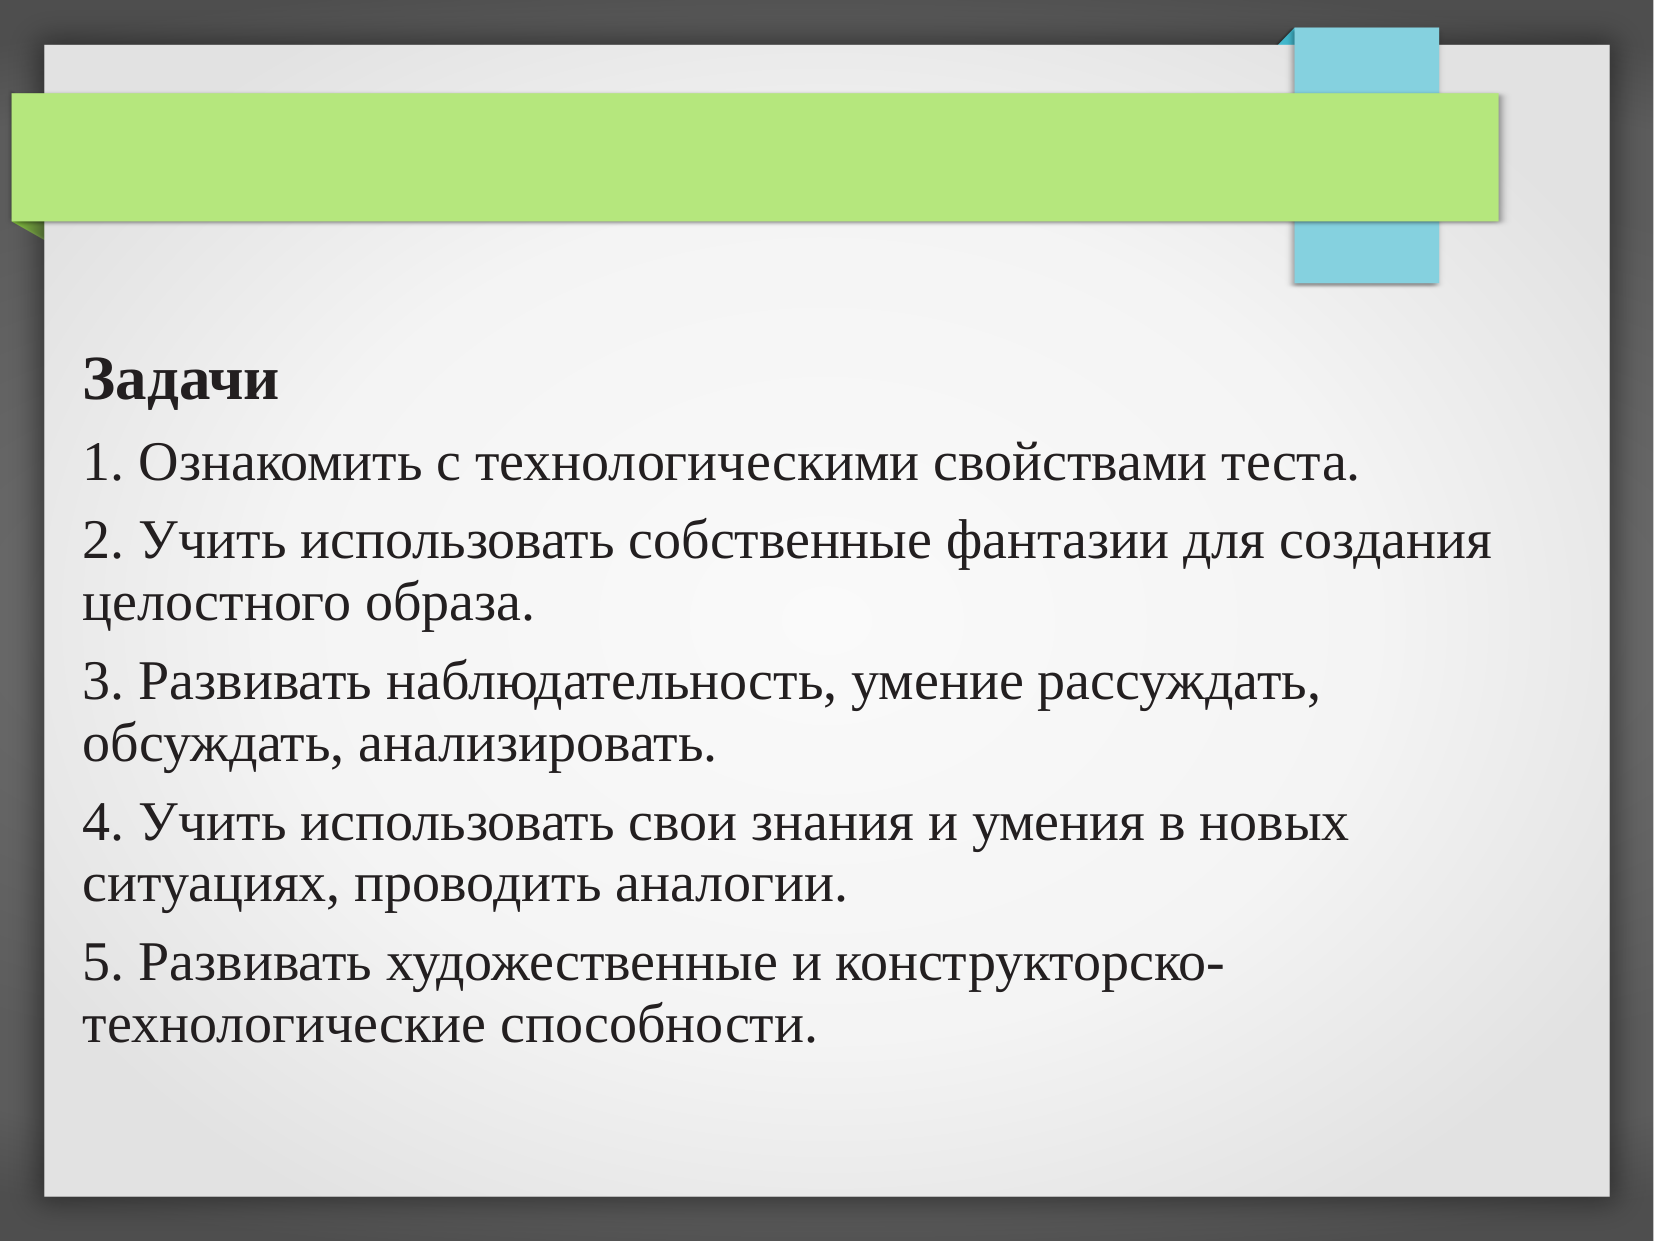

#
Задачи
1. Ознакомить с технологическими свойствами теста.
2. Учить использовать собственные фантазии для создания целостного образа.
3. Развивать наблюдательность, умение рассуждать, обсуждать, анализировать.
4. Учить использовать свои знания и умения в новых ситуациях, проводить аналогии.
5. Развивать художественные и конструкторско-технологические способности.